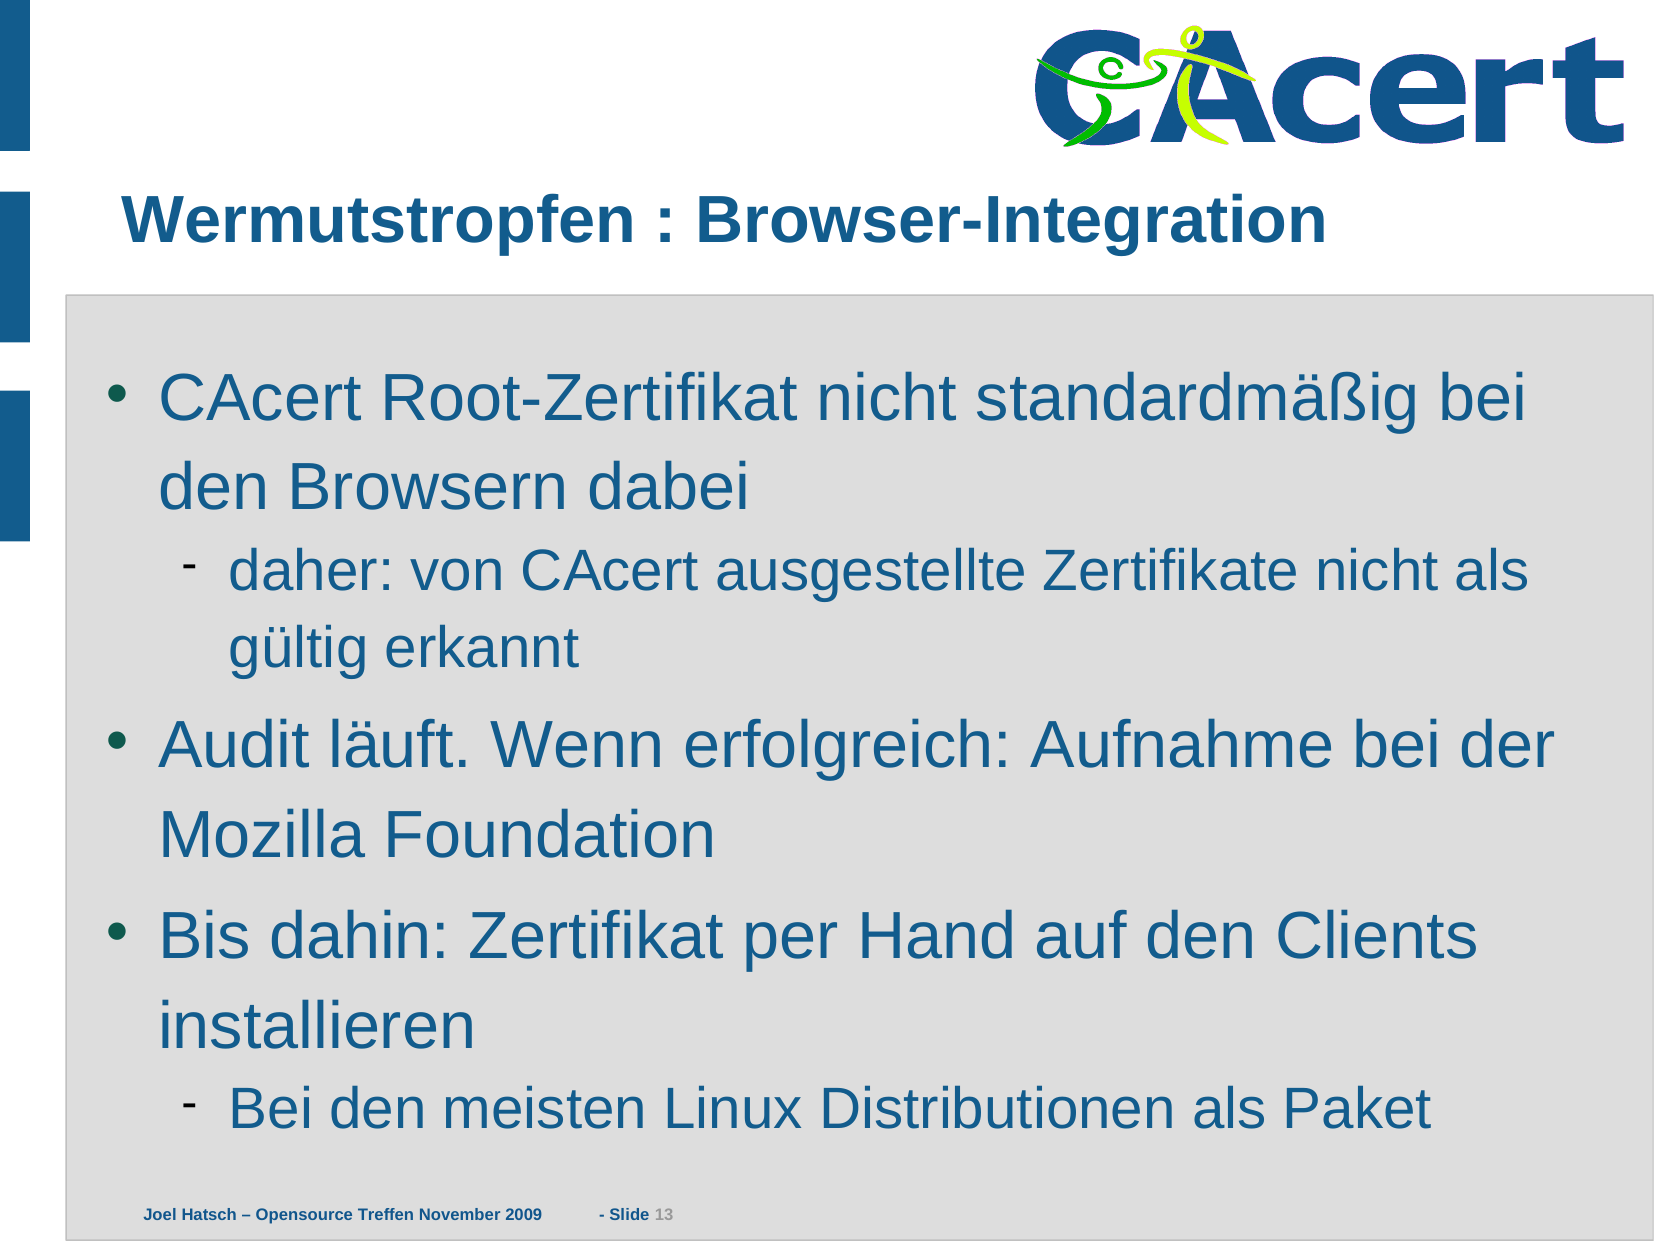

# Wermutstropfen : Browser-Integration
CAcert Root-Zertifikat nicht standardmäßig bei den Browsern dabei
daher: von CAcert ausgestellte Zertifikate nicht als gültig erkannt
Audit läuft. Wenn erfolgreich: Aufnahme bei der Mozilla Foundation
Bis dahin: Zertifikat per Hand auf den Clients installieren
Bei den meisten Linux Distributionen als Paket